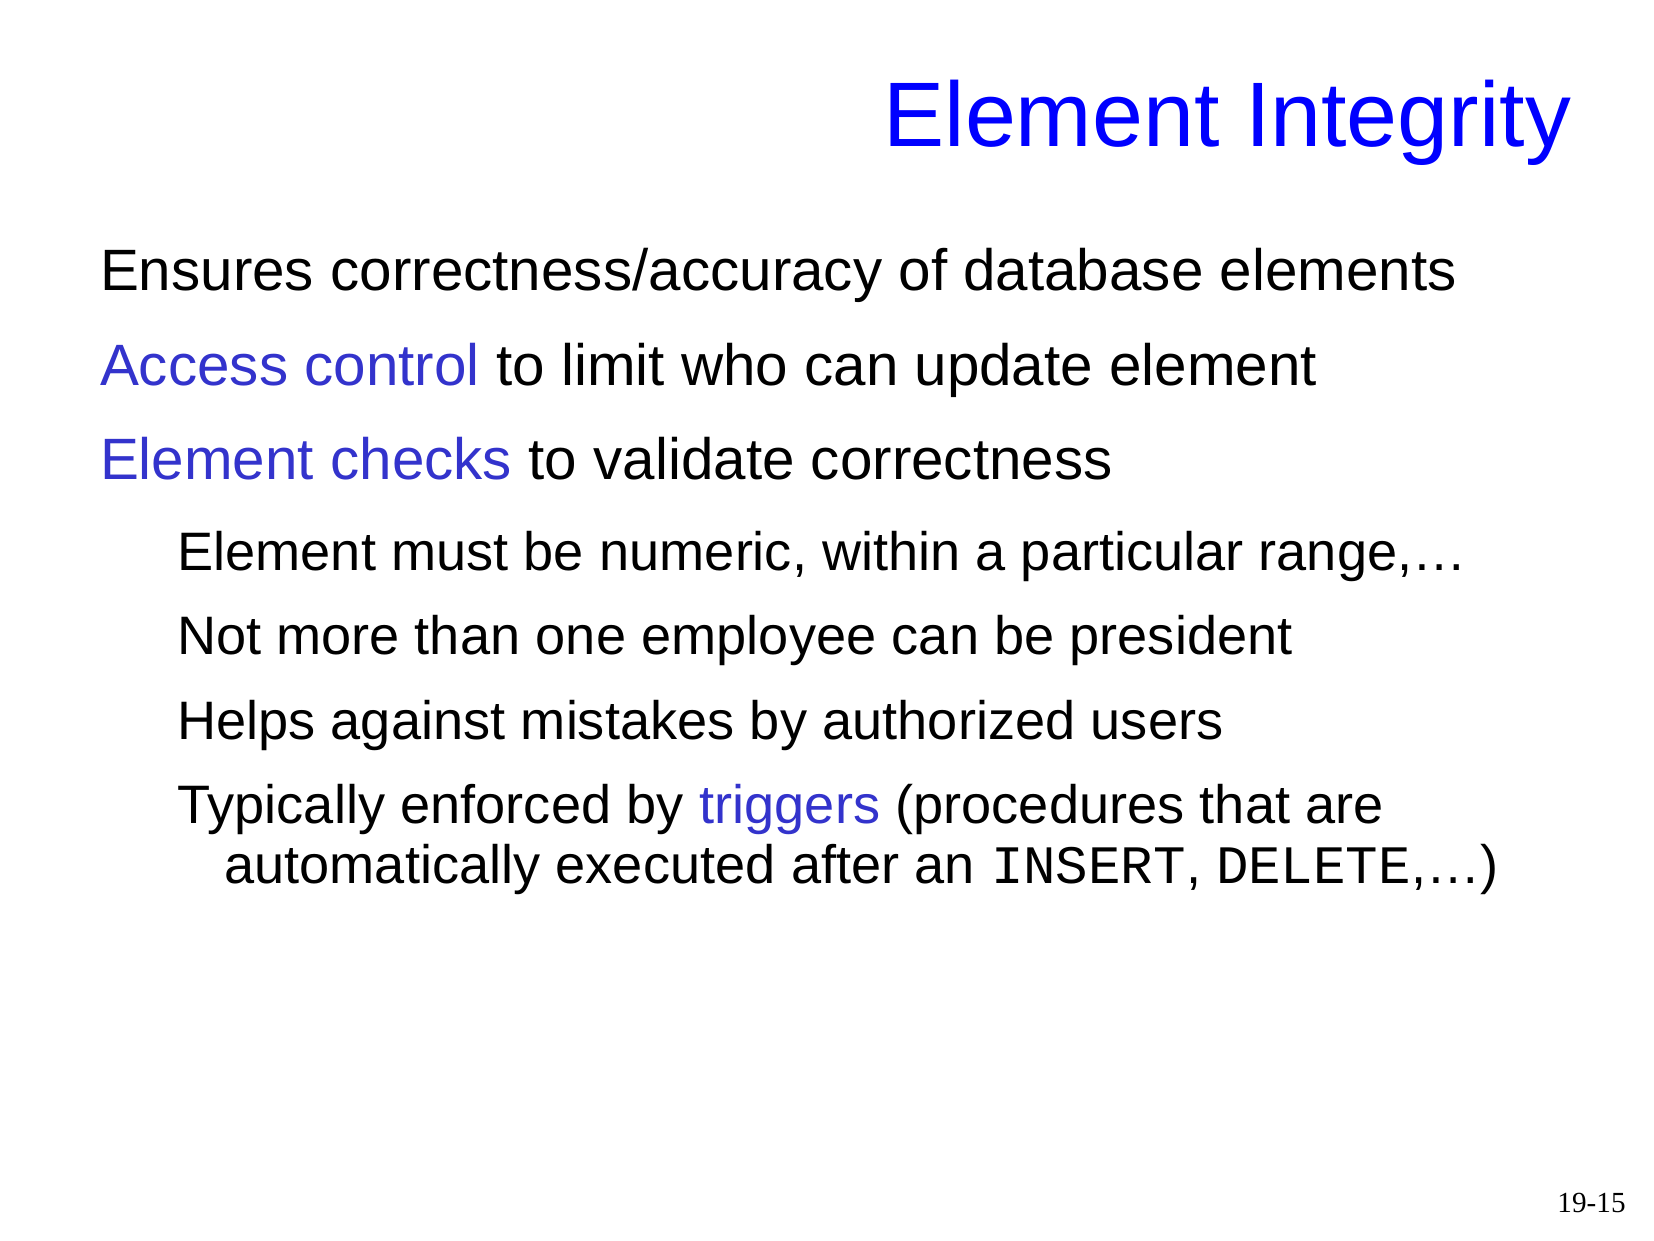

# Element Integrity
Ensures correctness/accuracy of database elements
Access control to limit who can update element
Element checks to validate correctness
Element must be numeric, within a particular range,…
Not more than one employee can be president
Helps against mistakes by authorized users
Typically enforced by triggers (procedures that are automatically executed after an INSERT, DELETE,…)